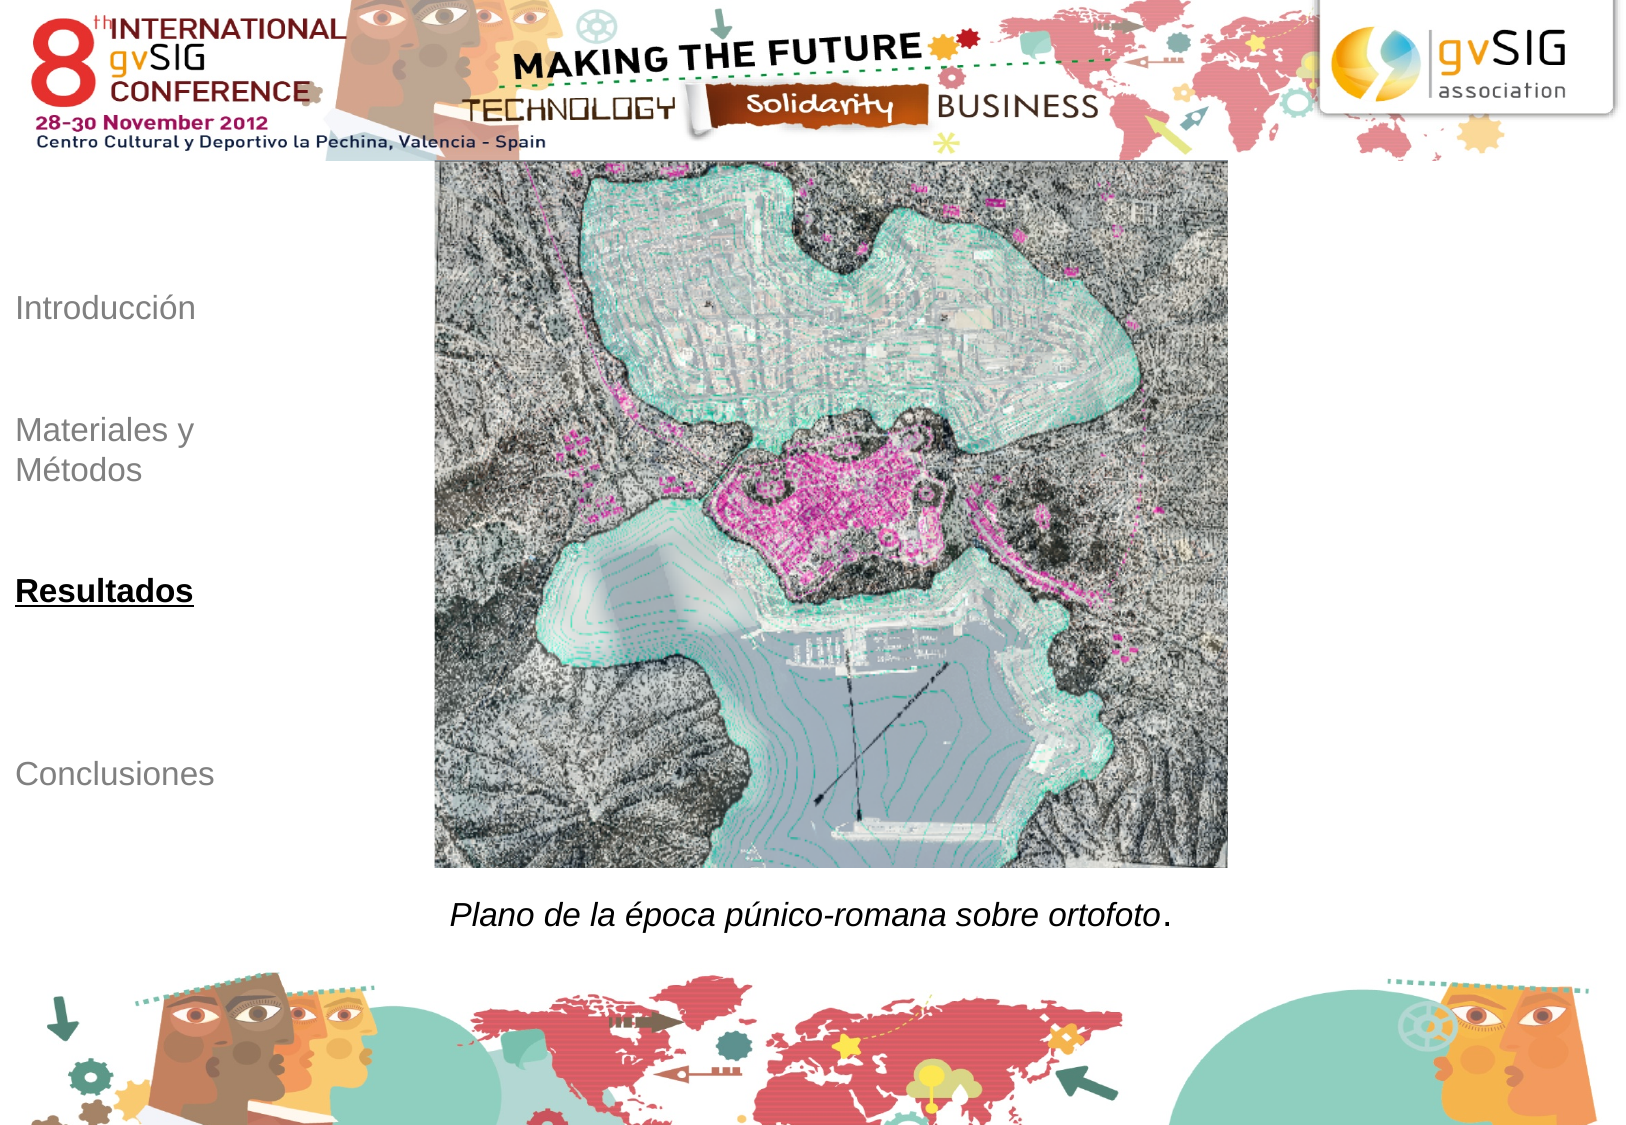

Introducción
Materiales y Métodos
Resultados
Conclusiones
Plano de la época púnico-romana sobre ortofoto.
Fig. 2. Georreferenciación del plano del siglo XIX
Fig. 3. Georreferenciación del plano del siglo XVIII
Fig. 2. Georreferenciación del plano del siglo XIX
Fig. 3. Georreferenciación del plano del siglo XVIII
Fig. 5. Georreferenciación del plano del siglo III a. C.
Fig. 4. Georreferenciación del plano del siglo XVI
Fig. 5. Georreferenciación del plano del siglo III a. C.
Fig. 4. Georreferenciación del plano del siglo XVI